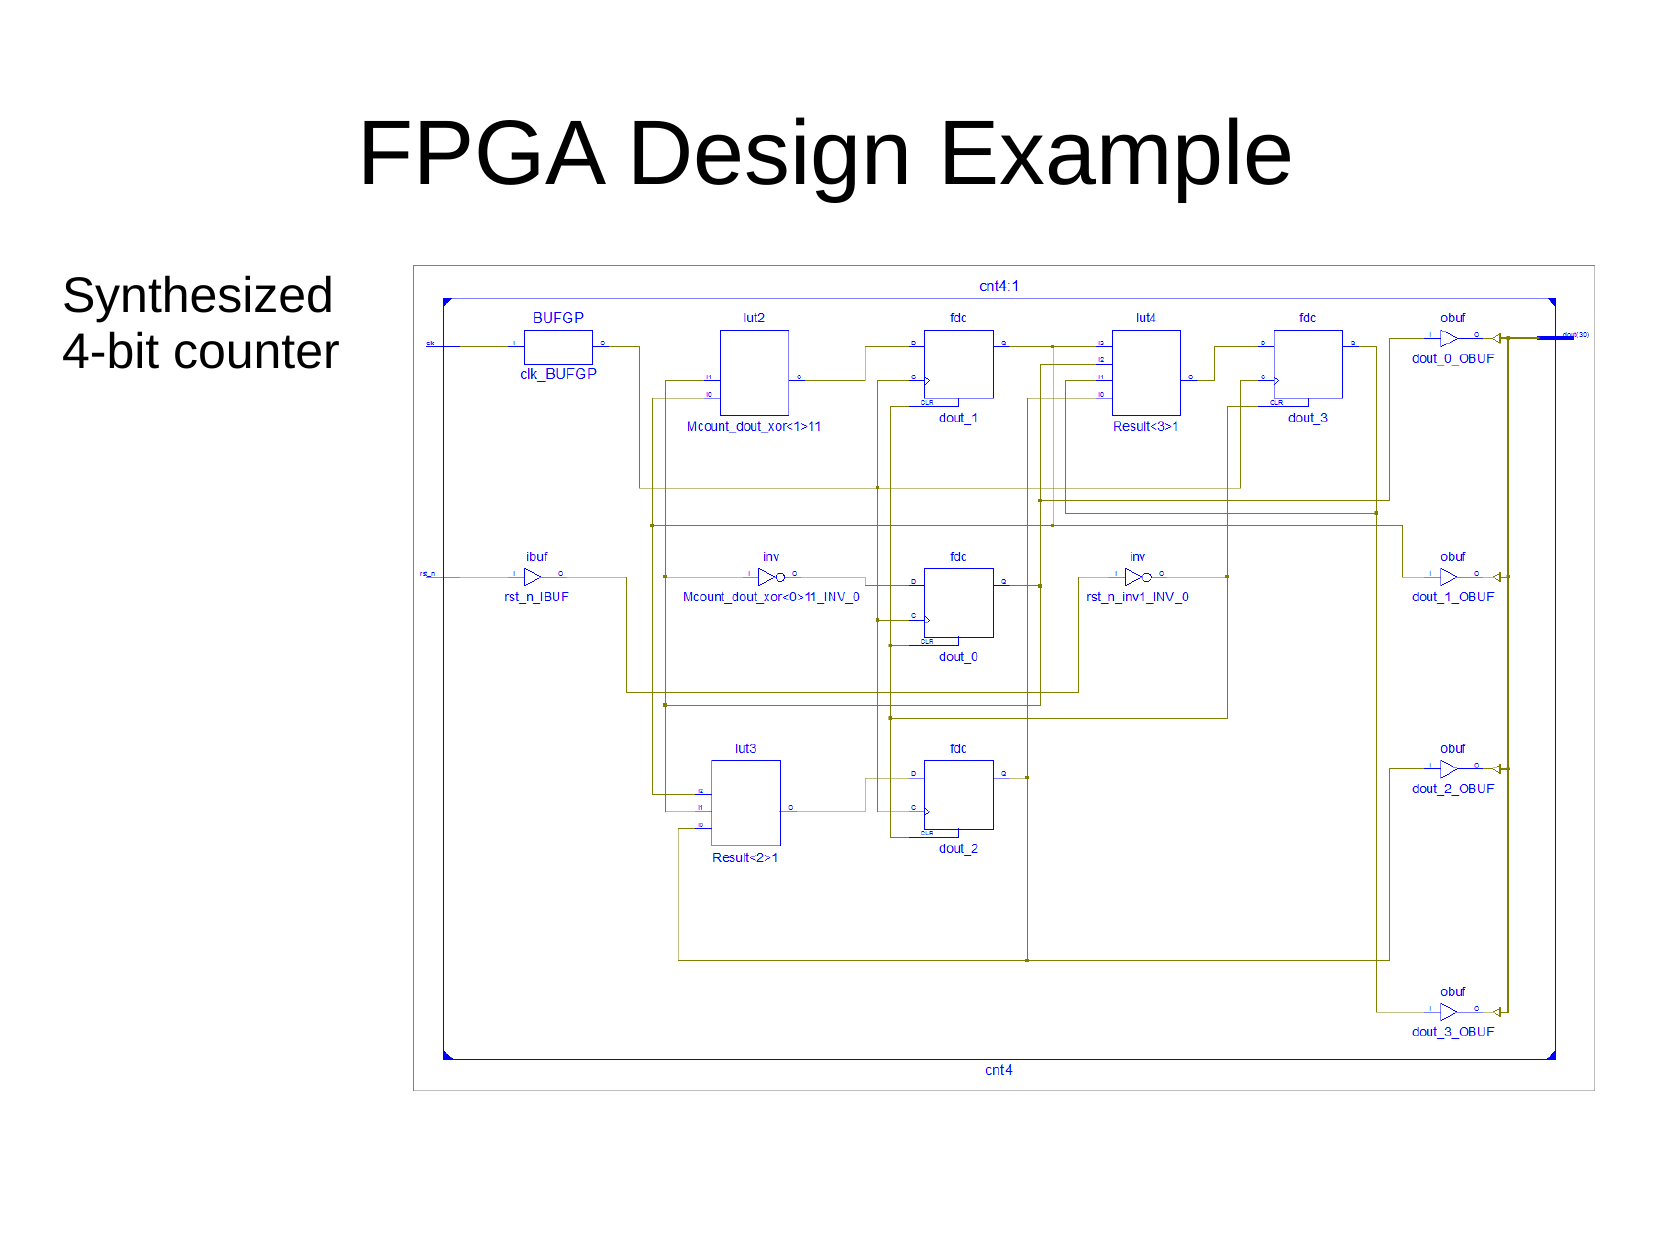

# FPGA Design Example
Synthesized
4-bit counter